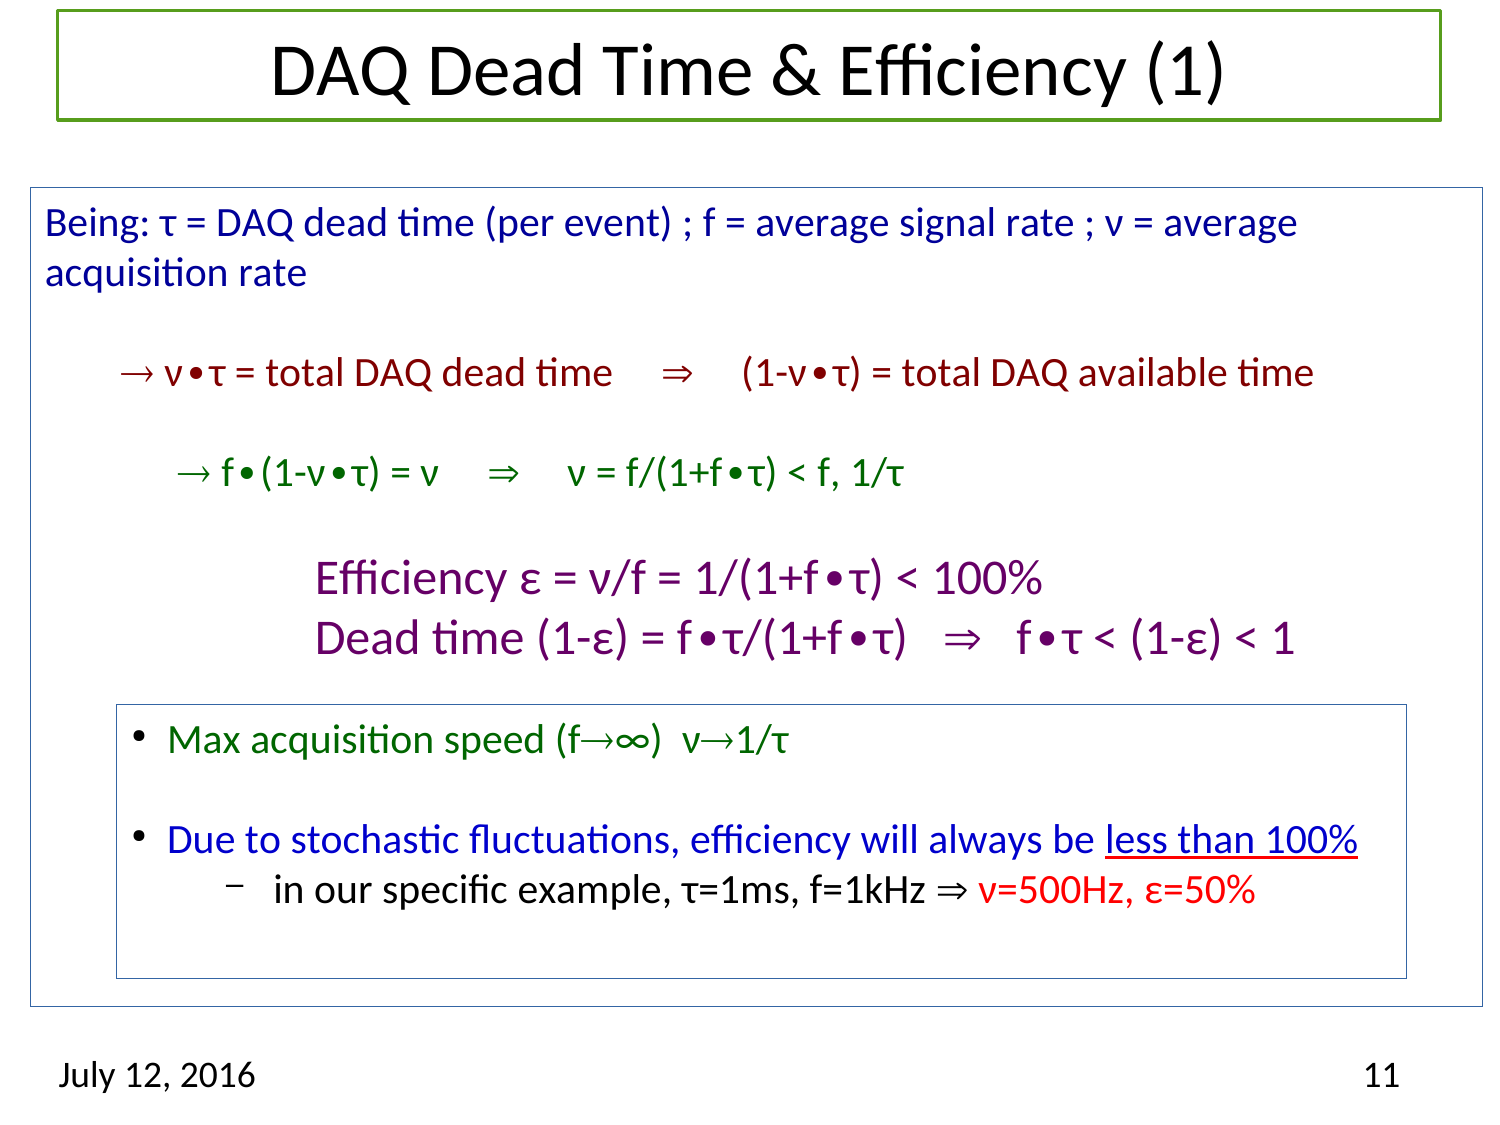

# DAQ Dead Time & Efficiency (1)
Being: τ = DAQ dead time (per event) ; f = average signal rate ; ν = average acquisition rate
  ν∙τ = total DAQ dead time ⇒ (1-ν∙τ) = total DAQ available time
  f∙(1-ν∙τ) = ν ⇒ ν = f/(1+f∙τ) < f, 1/τ
 Efficiency ε = ν/f = 1/(1+f∙τ) < 100%
 Dead time (1-ε) = f∙τ/(1+f∙τ) ⇒ f∙τ < (1-ε) < 1
Max acquisition speed (f∞) ν1/τ
Due to stochastic fluctuations, efficiency will always be less than 100%
in our specific example, τ=1ms, f=1kHz ⇒ ν=500Hz, ε=50%
11